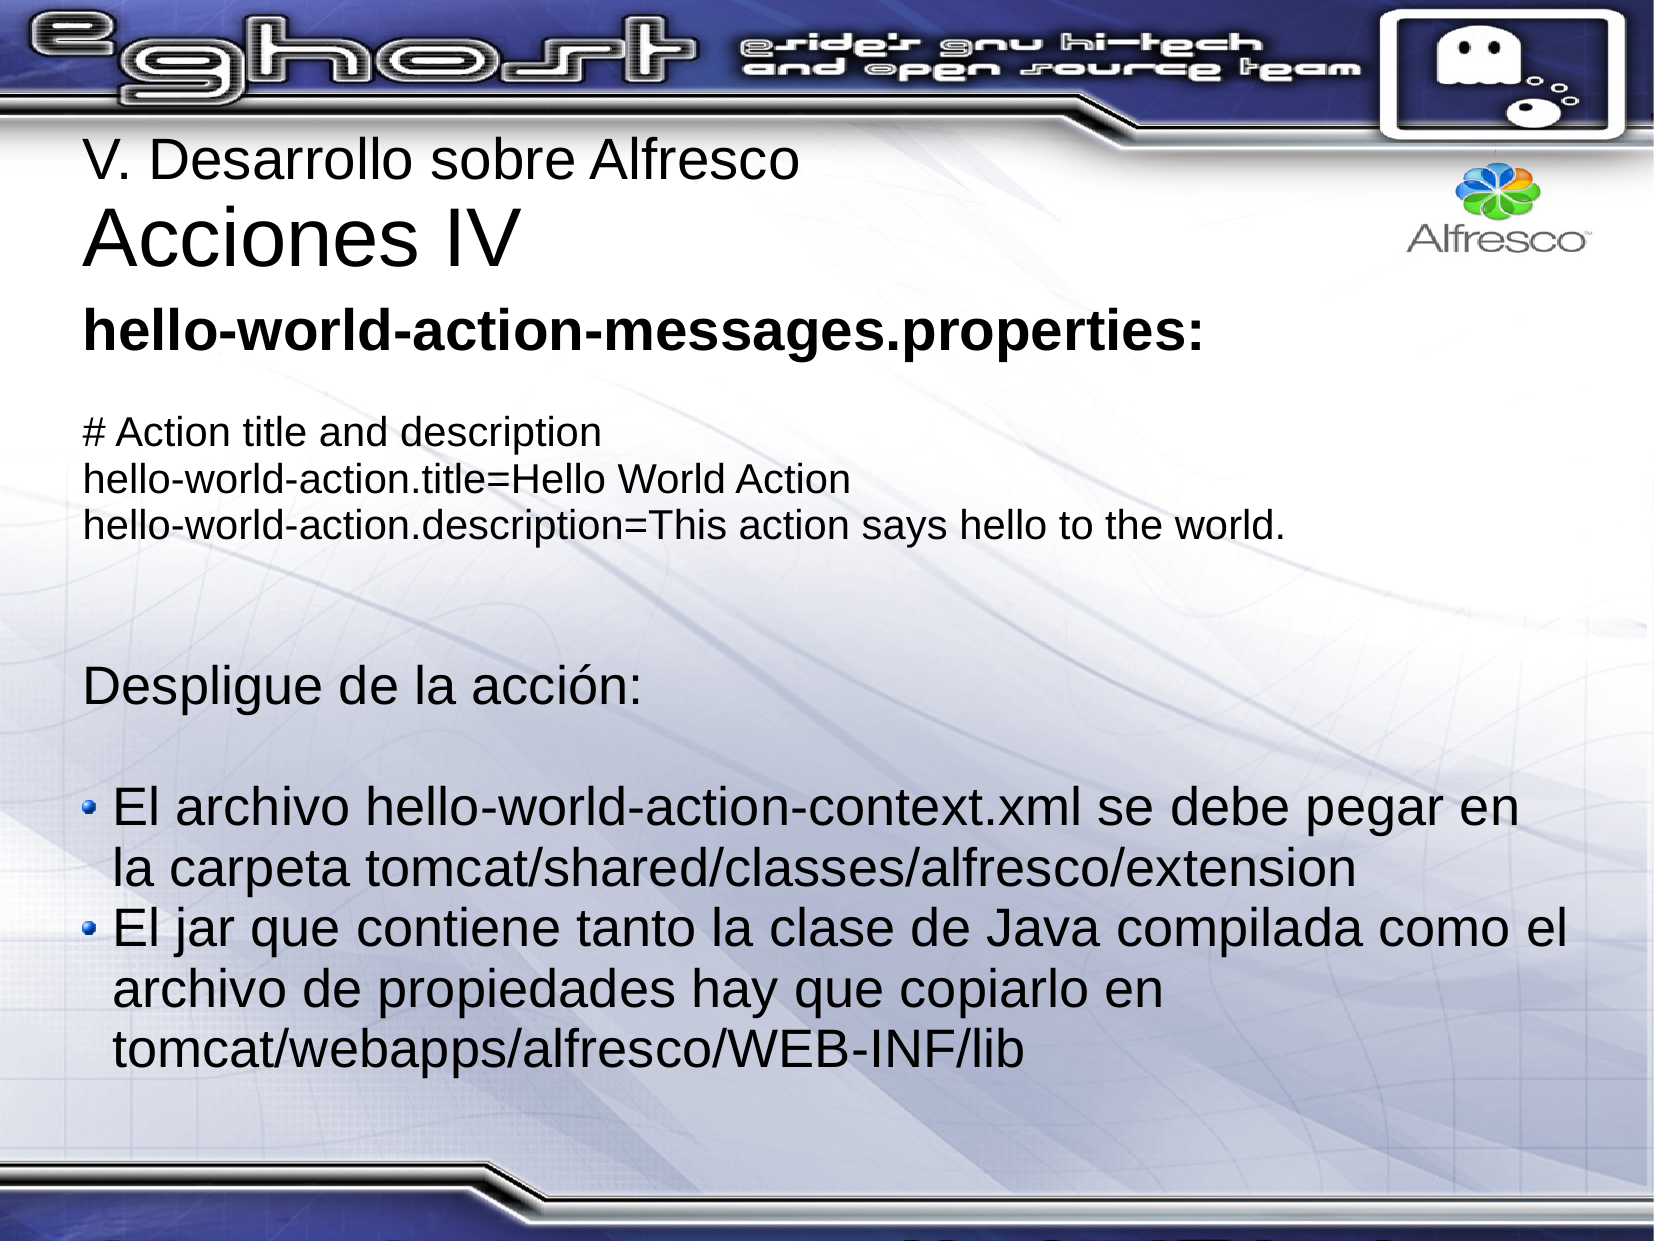

# V. Desarrollo sobre Alfresco Acciones IV
hello-world-action-messages.properties:
# Action title and description
hello-world-action.title=Hello World Action
hello-world-action.description=This action says hello to the world.
Despligue de la acción:
El archivo hello-world-action-context.xml se debe pegar en la carpeta tomcat/shared/classes/alfresco/extension
El jar que contiene tanto la clase de Java compilada como el archivo de propiedades hay que copiarlo en tomcat/webapps/alfresco/WEB-INF/lib